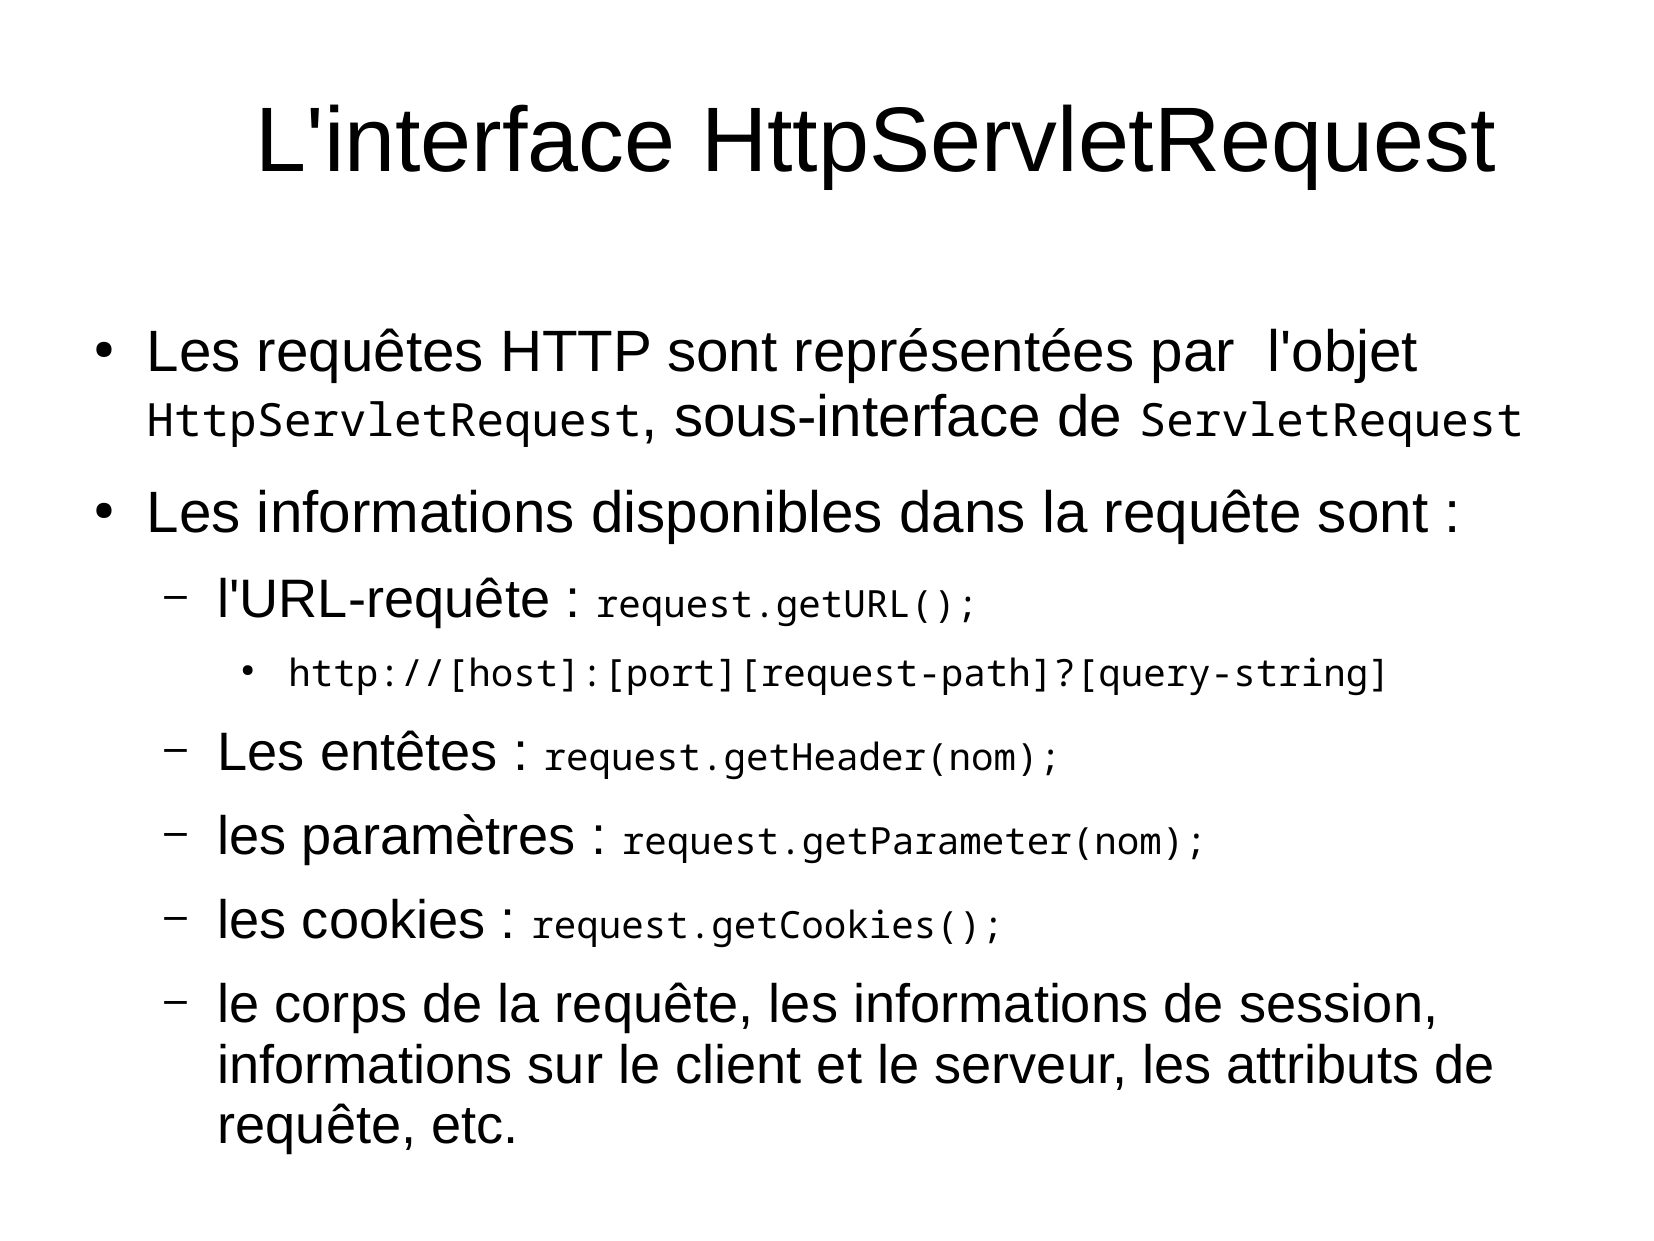

# L'interface HttpServletRequest
Les requêtes HTTP sont représentées par l'objet HttpServletRequest, sous-interface de ServletRequest
Les informations disponibles dans la requête sont :
l'URL-requête : request.getURL();
http://[host]:[port][request-path]?[query-string]
Les entêtes : request.getHeader(nom);
les paramètres : request.getParameter(nom);
les cookies : request.getCookies();
le corps de la requête, les informations de session, informations sur le client et le serveur, les attributs de requête, etc.